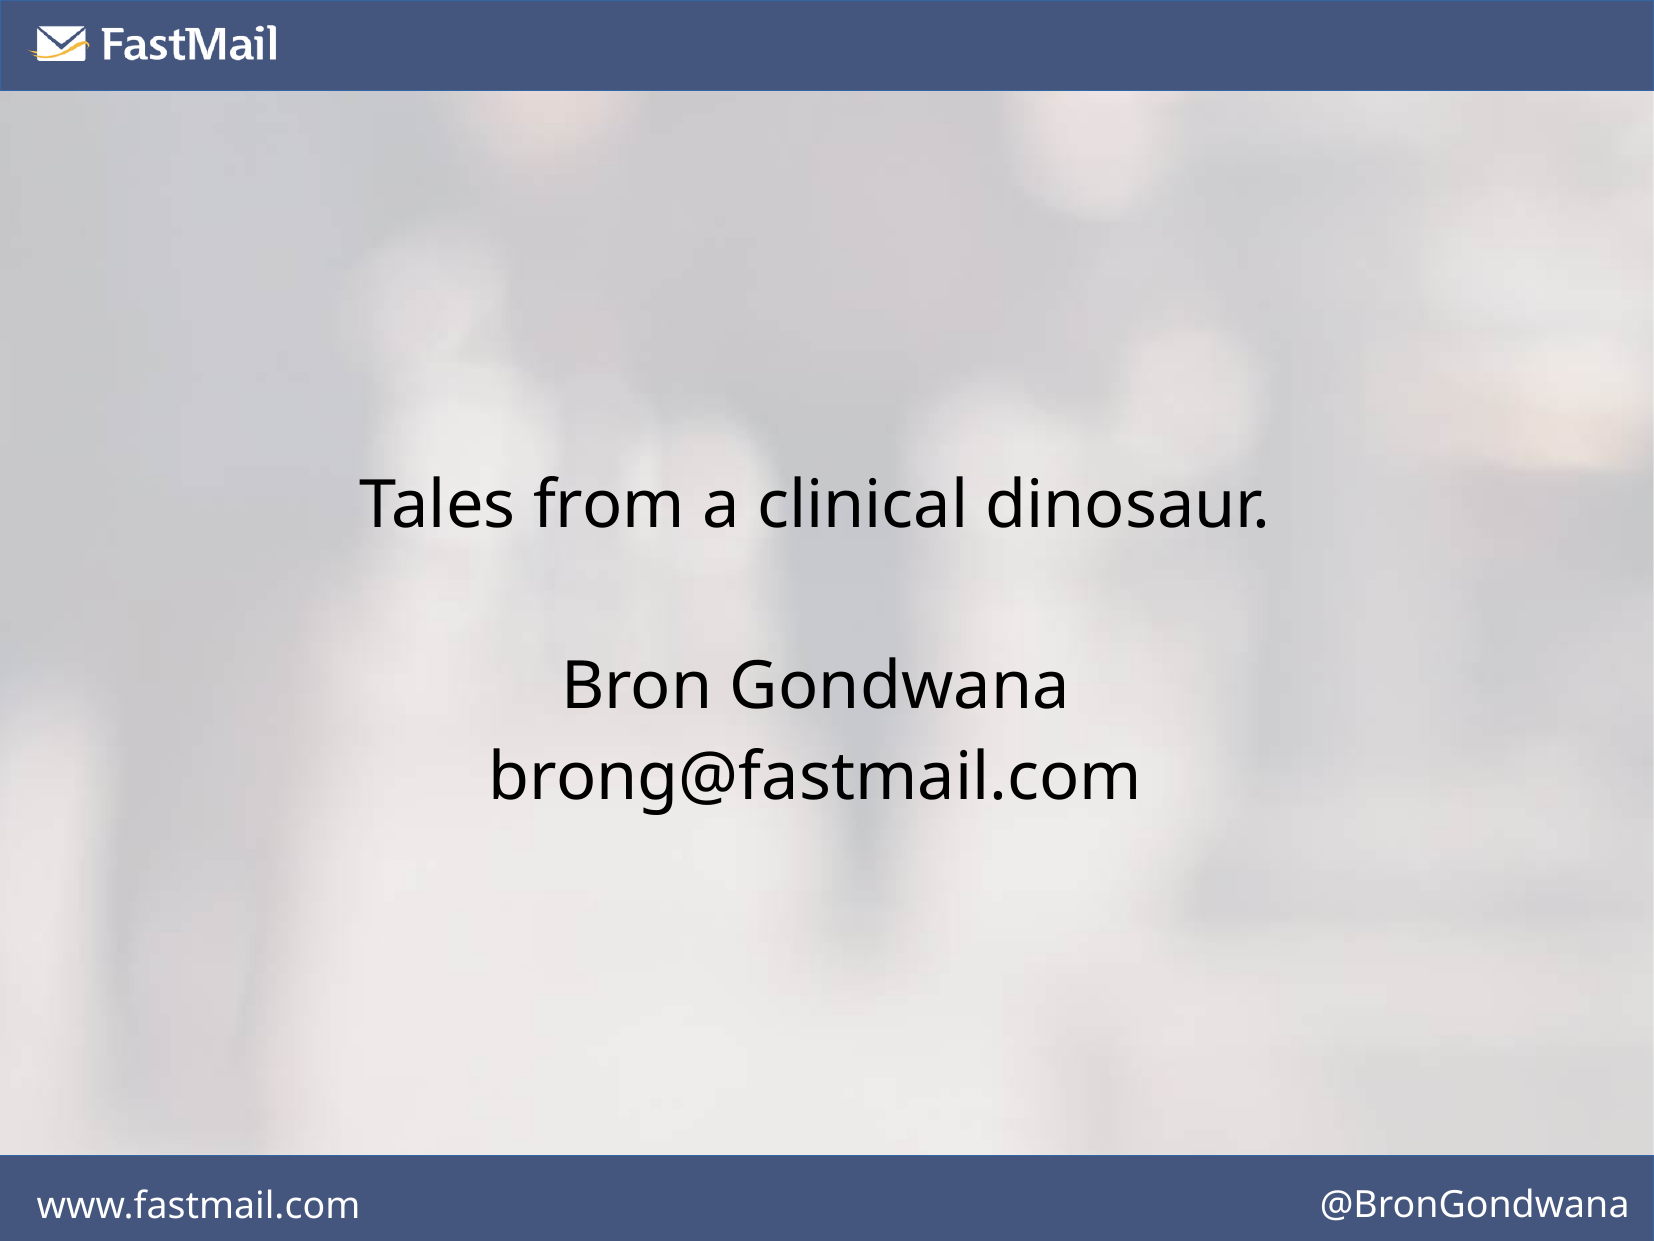

# Tales from a clinical dinosaur.
Bron Gondwana
brong@fastmail.com